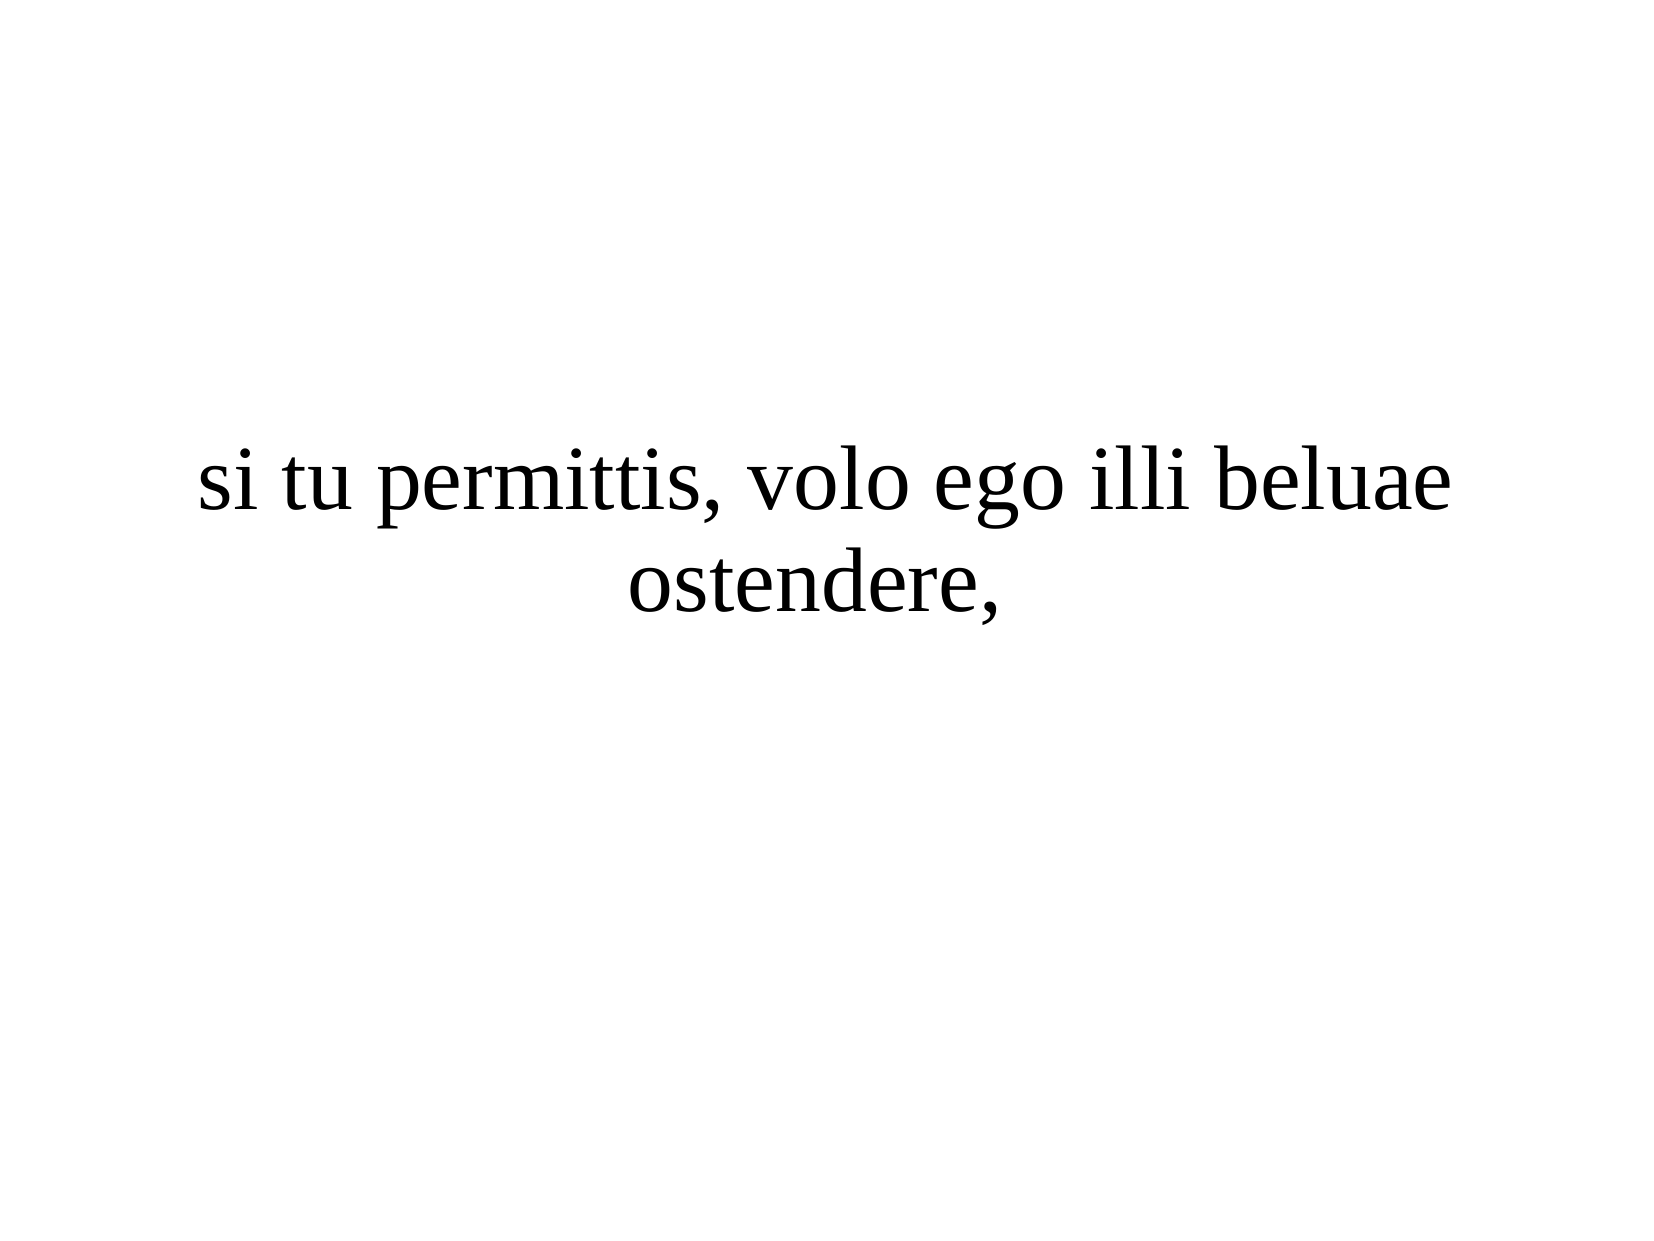

# si tu permittis, volo ego illi beluae ostendere,